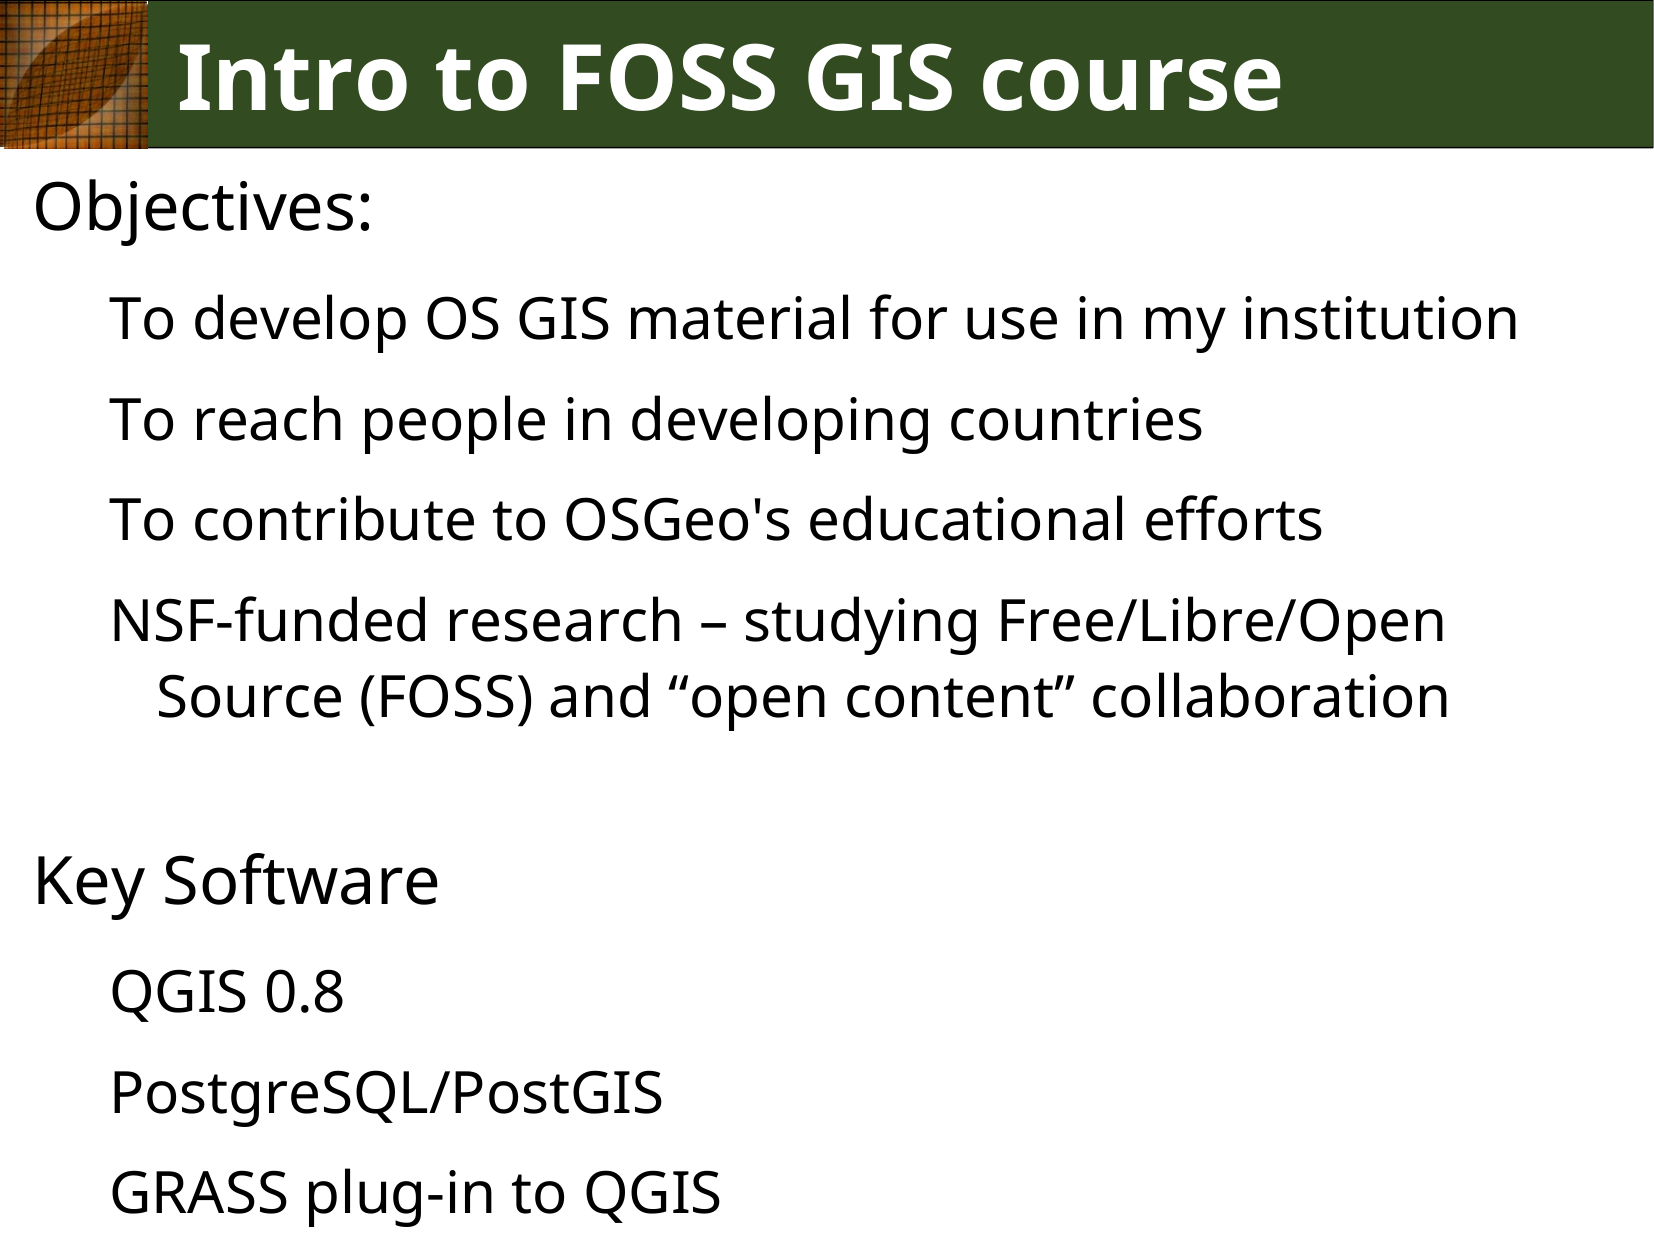

# Intro to FOSS GIS course
Objectives:
To develop OS GIS material for use in my institution
To reach people in developing countries
To contribute to OSGeo's educational efforts
NSF-funded research – studying Free/Libre/Open Source (FOSS) and “open content” collaboration
Key Software
QGIS 0.8
PostgreSQL/PostGIS
GRASS plug-in to QGIS